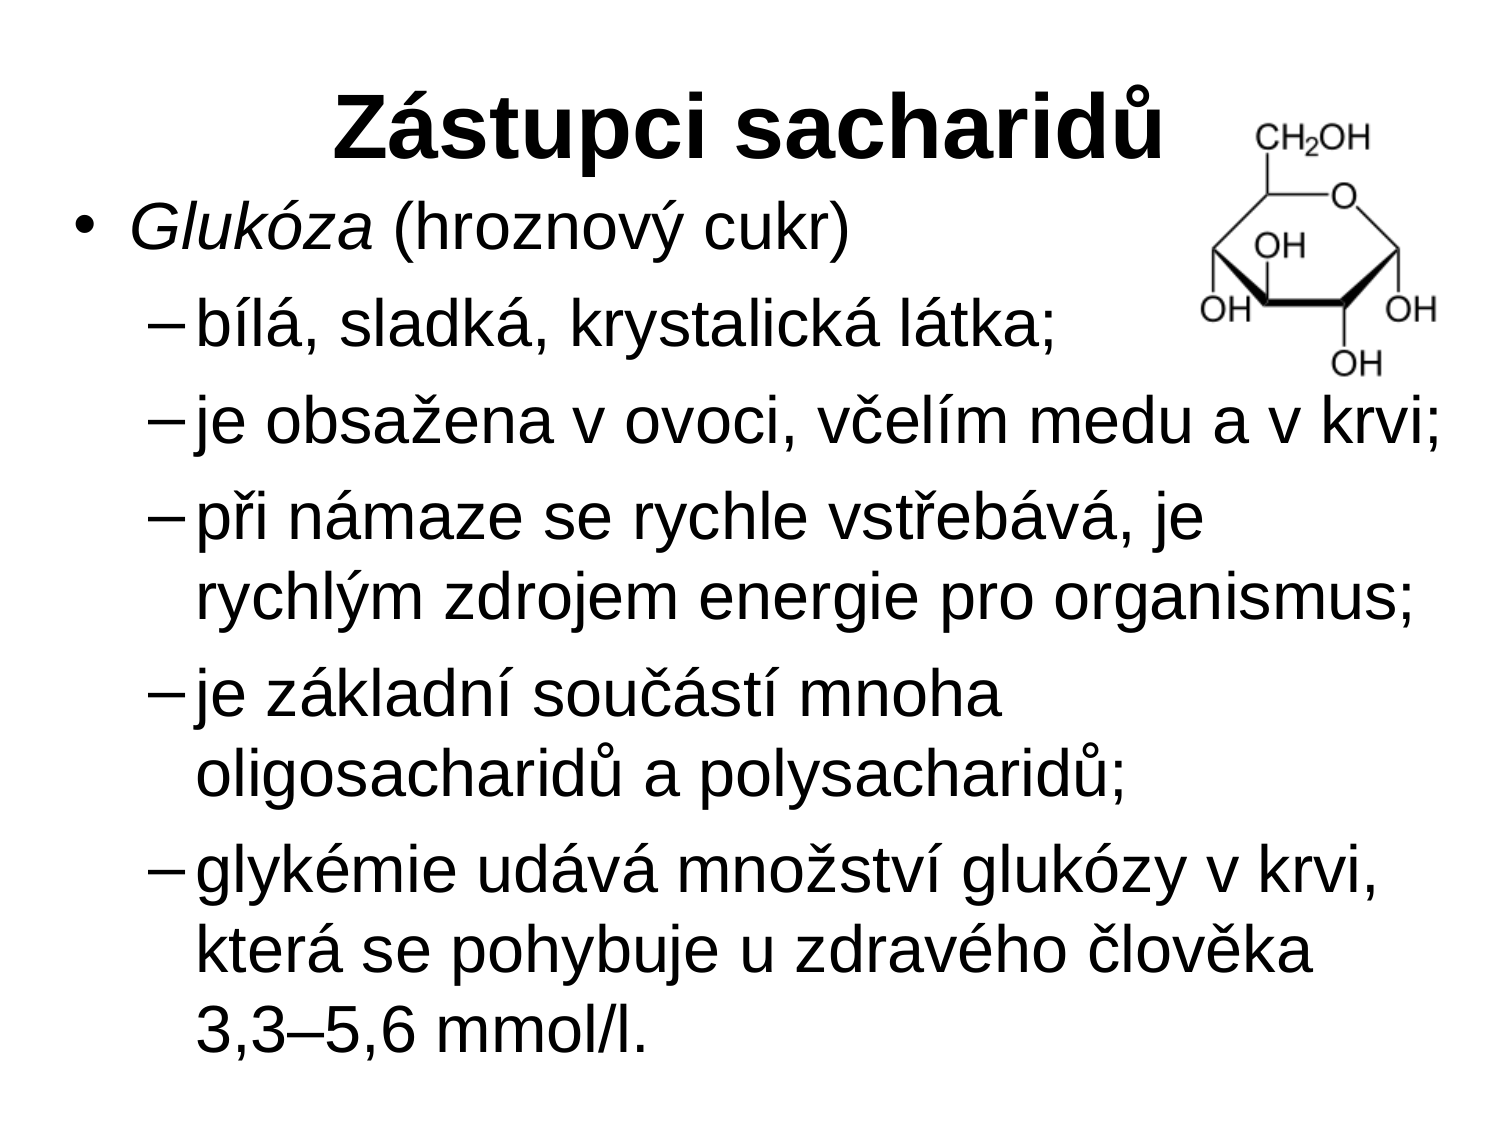

Zástupci sacharidů
# Glukóza (hroznový cukr)
bílá, sladká, krystalická látka;
je obsažena v ovoci, včelím medu a v krvi;
při námaze se rychle vstřebává, je rychlým zdrojem energie pro organismus;
je základní součástí mnoha oligosacharidů a polysacharidů;
glykémie udává množství glukózy v krvi, která se pohybuje u zdravého člověka 3,3–5,6 mmol/l.